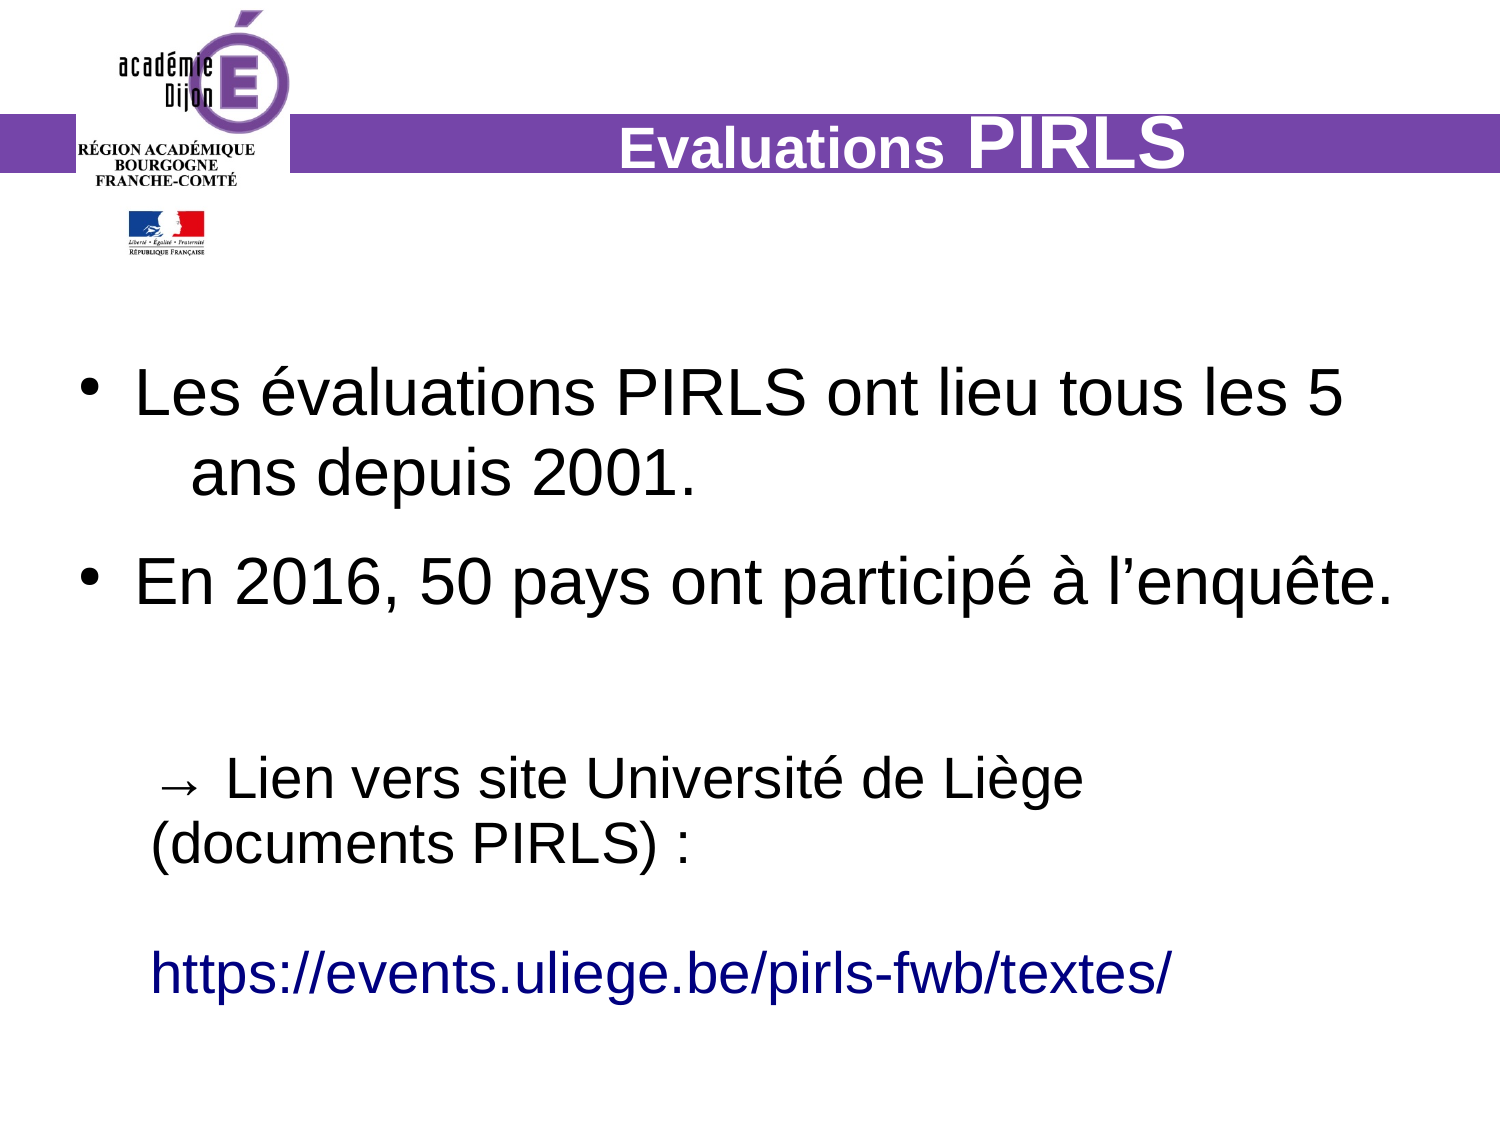

# Evaluations PIRLS
Les évaluations PIRLS ont lieu tous les 5 ans depuis 2001.
En 2016, 50 pays ont participé à l’enquête.
→ Lien vers site Université de Liège (documents PIRLS) :
https://events.uliege.be/pirls-fwb/textes/